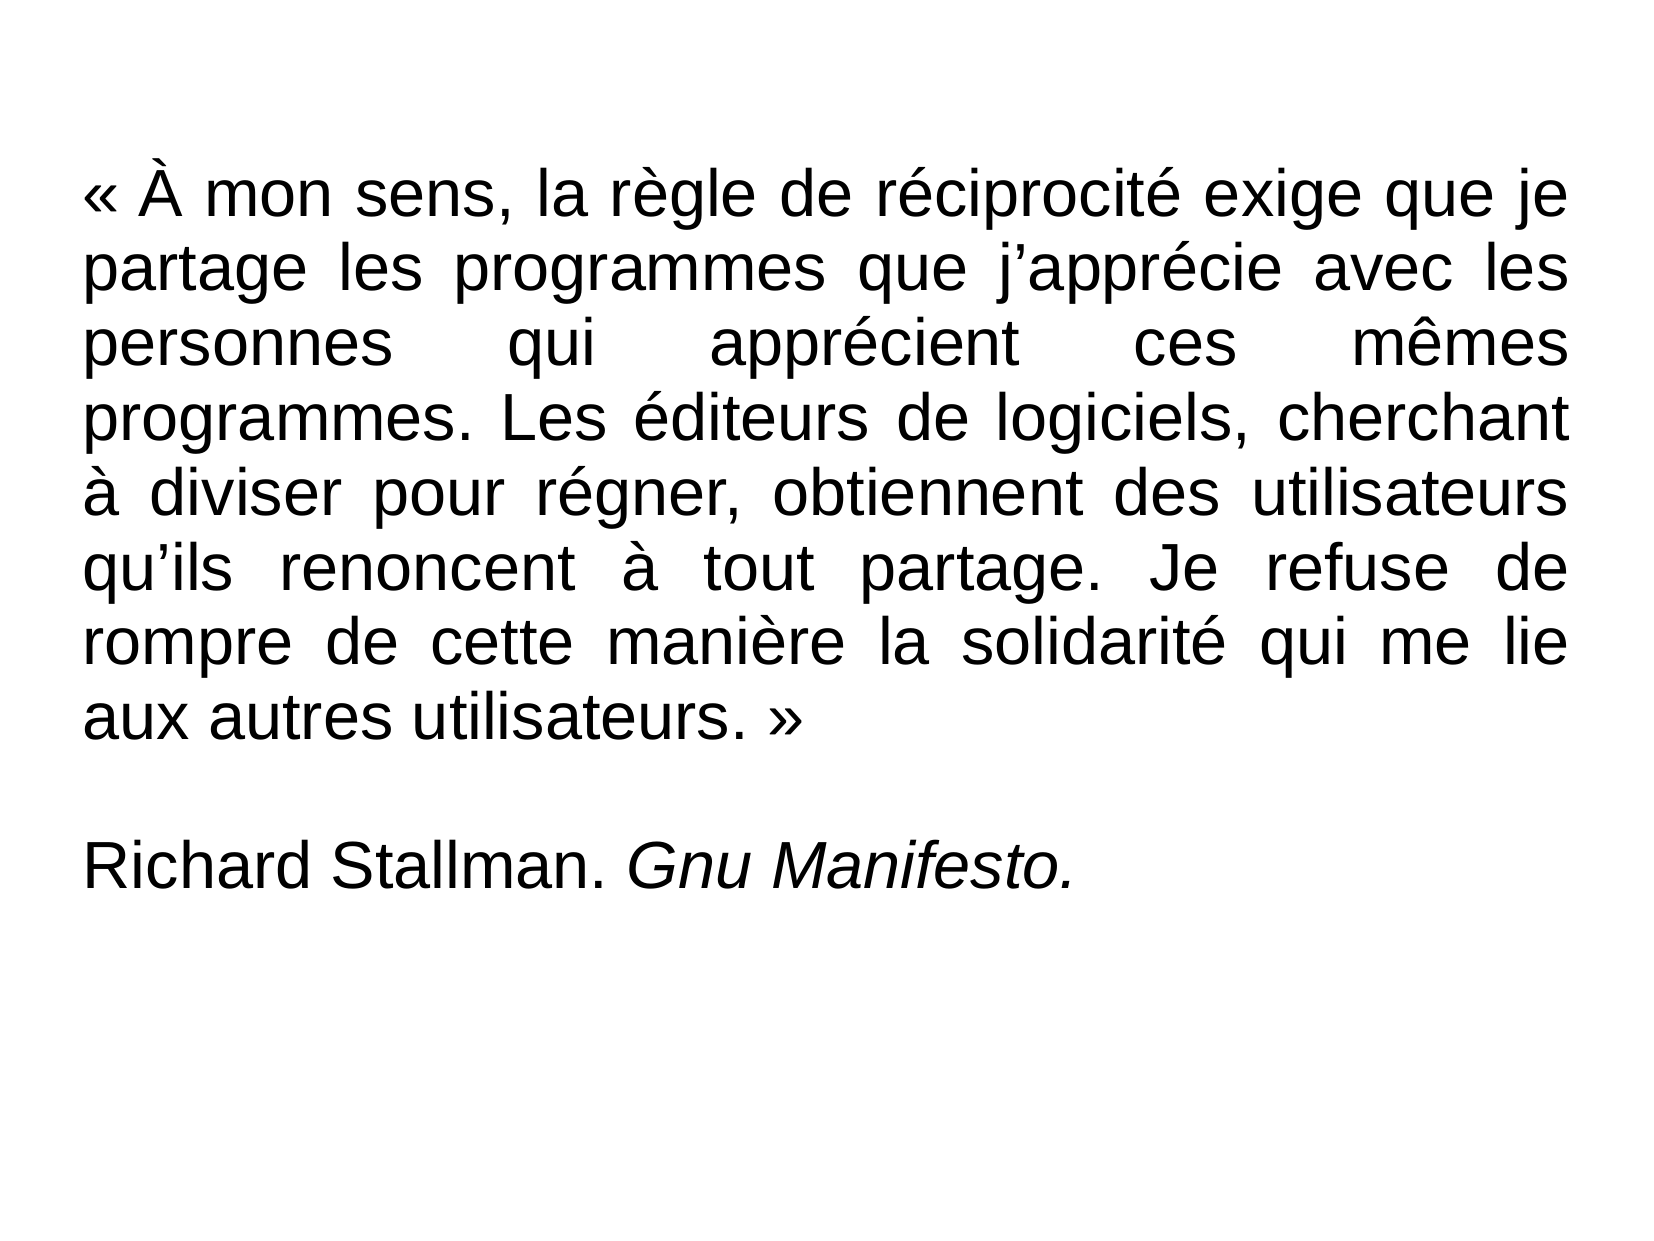

# « À mon sens, la règle de réciprocité exige que je partage les programmes que j’apprécie avec les personnes qui apprécient ces mêmes programmes. Les éditeurs de logiciels, cherchant à diviser pour régner, obtiennent des utilisateurs qu’ils renoncent à tout partage. Je refuse de rompre de cette manière la solidarité qui me lie aux autres utilisateurs. »
Richard Stallman. Gnu Manifesto.